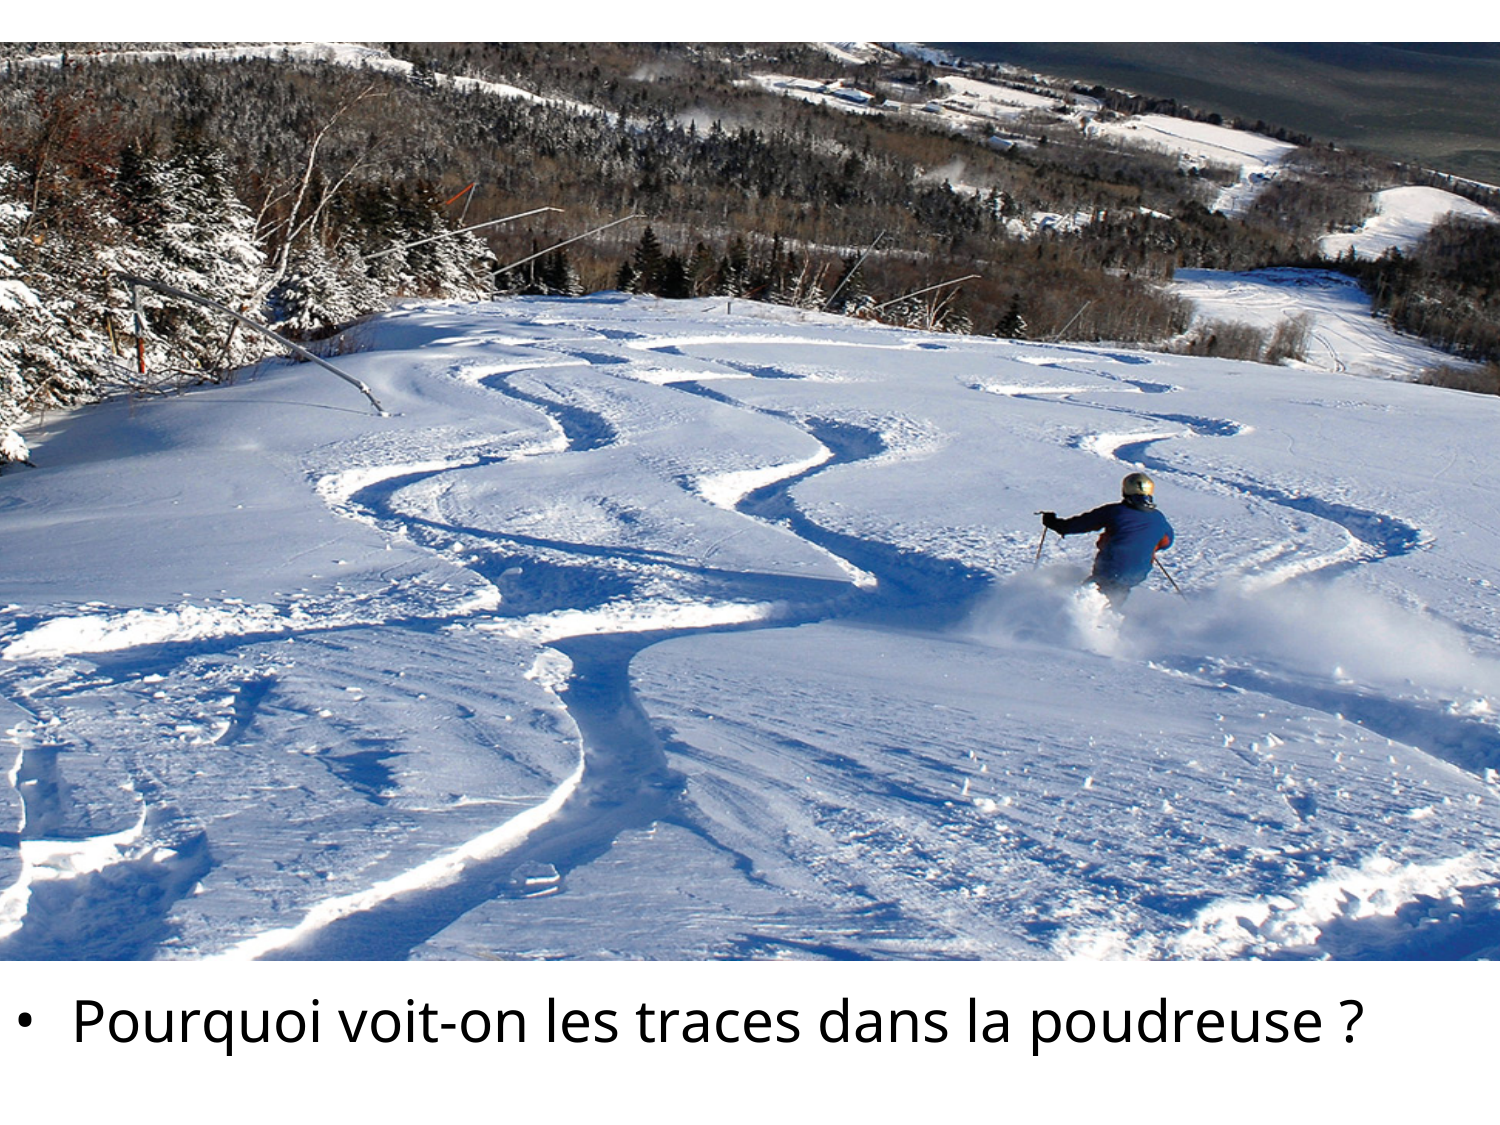

# Pourquoi voit-on les traces dans la poudreuse ?